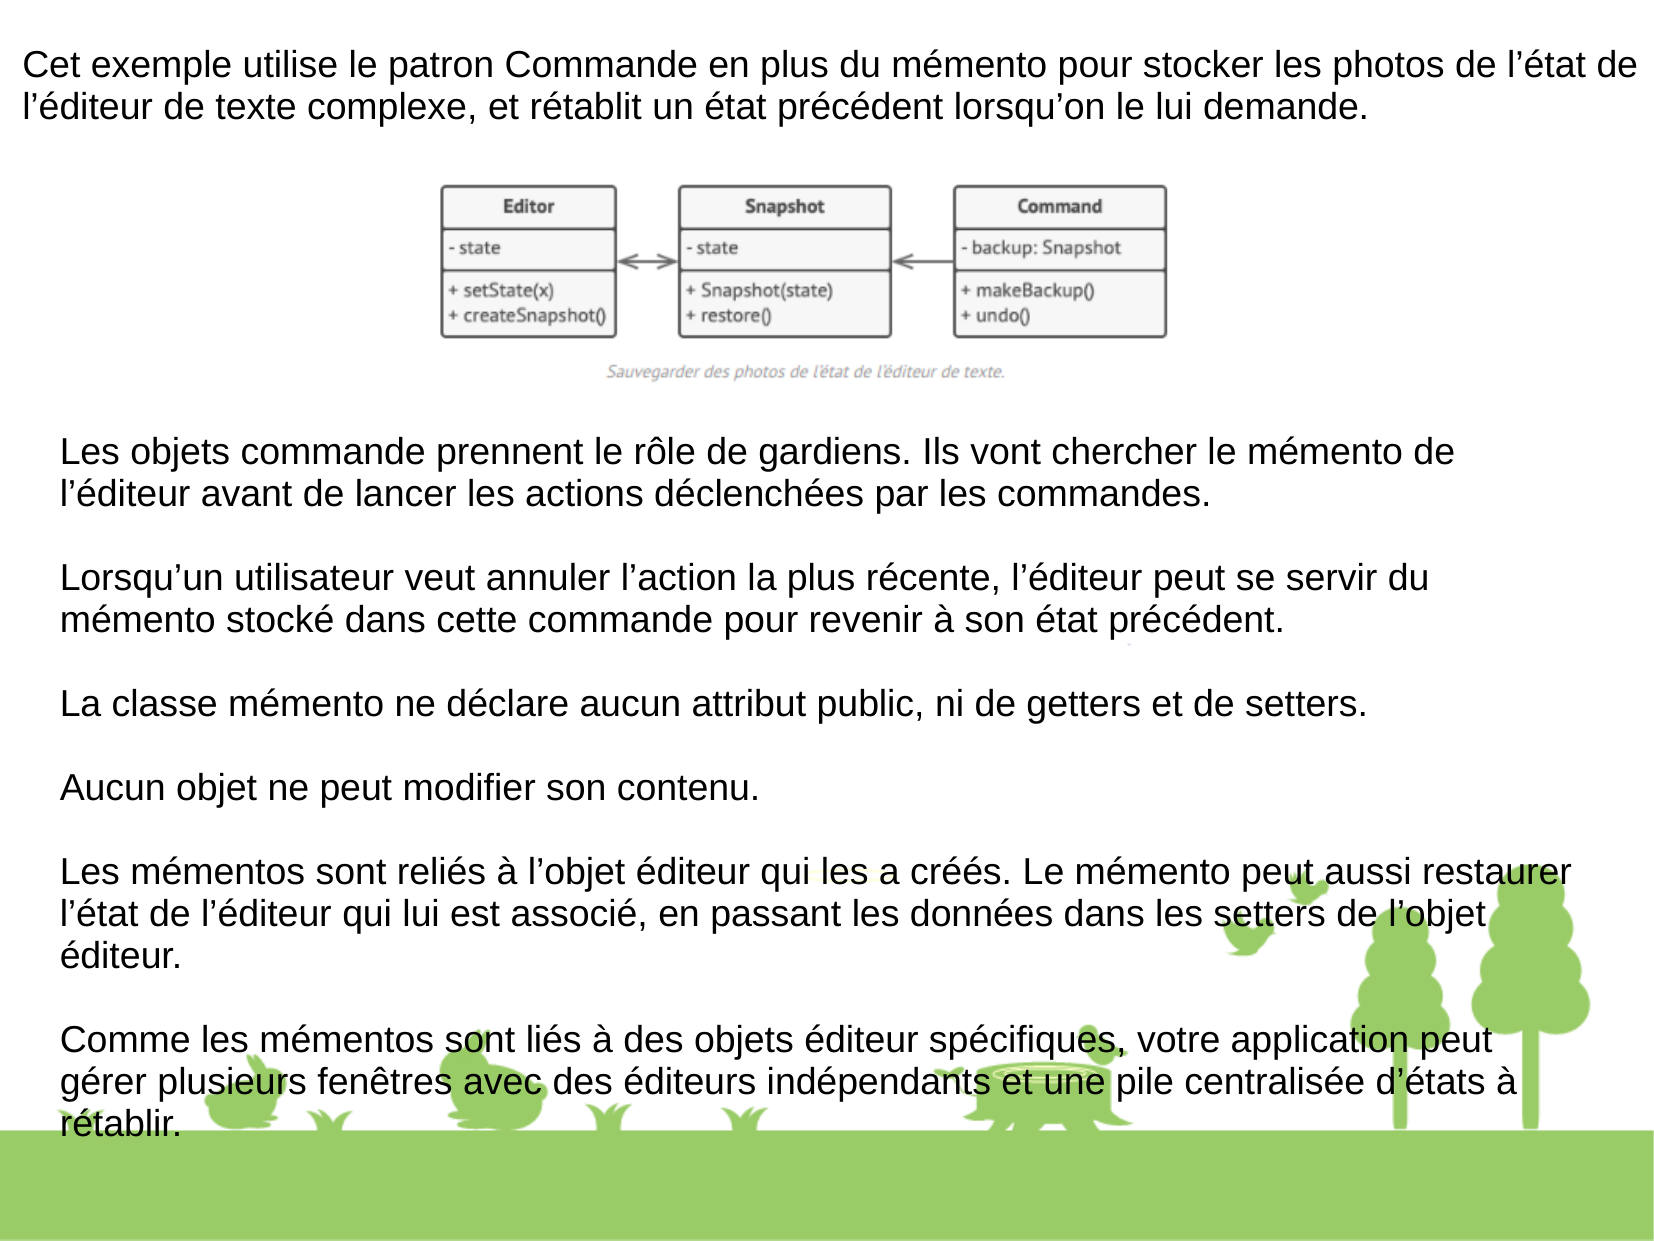

Cet exemple utilise le patron Commande en plus du mémento pour stocker les photos de l’état de l’éditeur de texte complexe, et rétablit un état précédent lorsqu’on le lui demande.
Les objets commande prennent le rôle de gardiens. Ils vont chercher le mémento de l’éditeur avant de lancer les actions déclenchées par les commandes.
Lorsqu’un utilisateur veut annuler l’action la plus récente, l’éditeur peut se servir du mémento stocké dans cette commande pour revenir à son état précédent.
La classe mémento ne déclare aucun attribut public, ni de getters et de setters.
Aucun objet ne peut modifier son contenu.
Les mémentos sont reliés à l’objet éditeur qui les a créés. Le mémento peut aussi restaurer l’état de l’éditeur qui lui est associé, en passant les données dans les setters de l’objet éditeur.
Comme les mémentos sont liés à des objets éditeur spécifiques, votre application peut gérer plusieurs fenêtres avec des éditeurs indépendants et une pile centralisée d’états à rétablir.